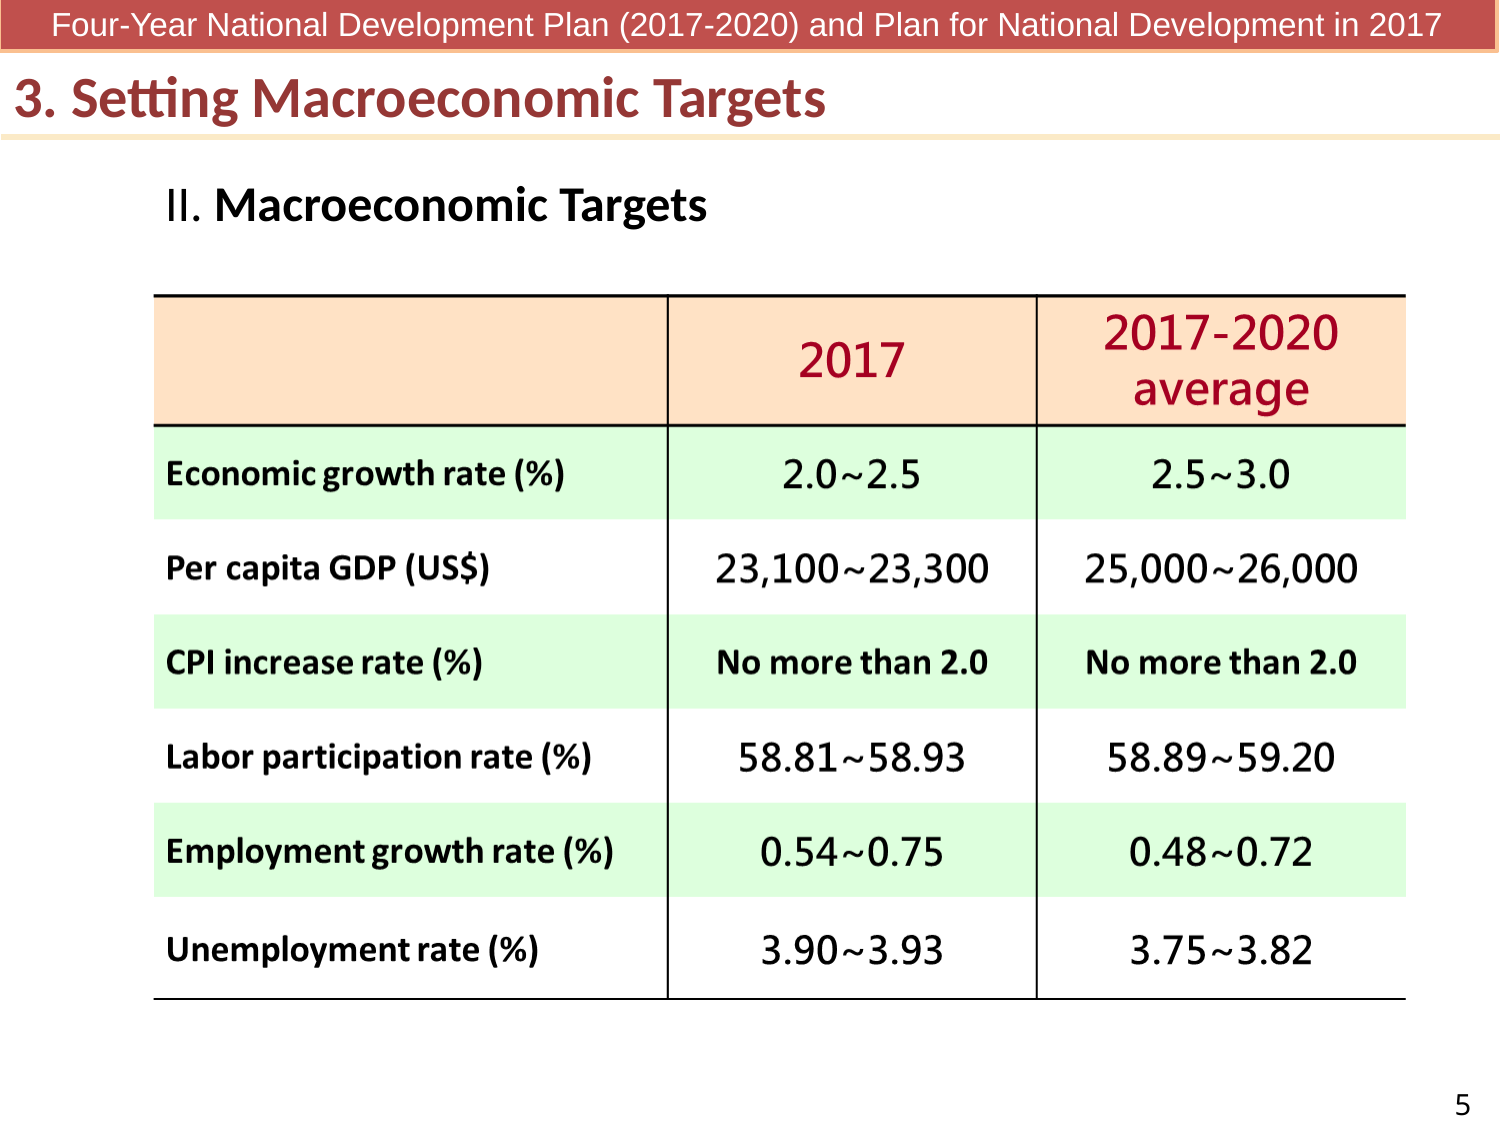

Four-Year National Development Plan (2017-2020) and Plan for National Development in 2017
3. Setting Macroeconomic Targets
II. Macroeconomic Targets